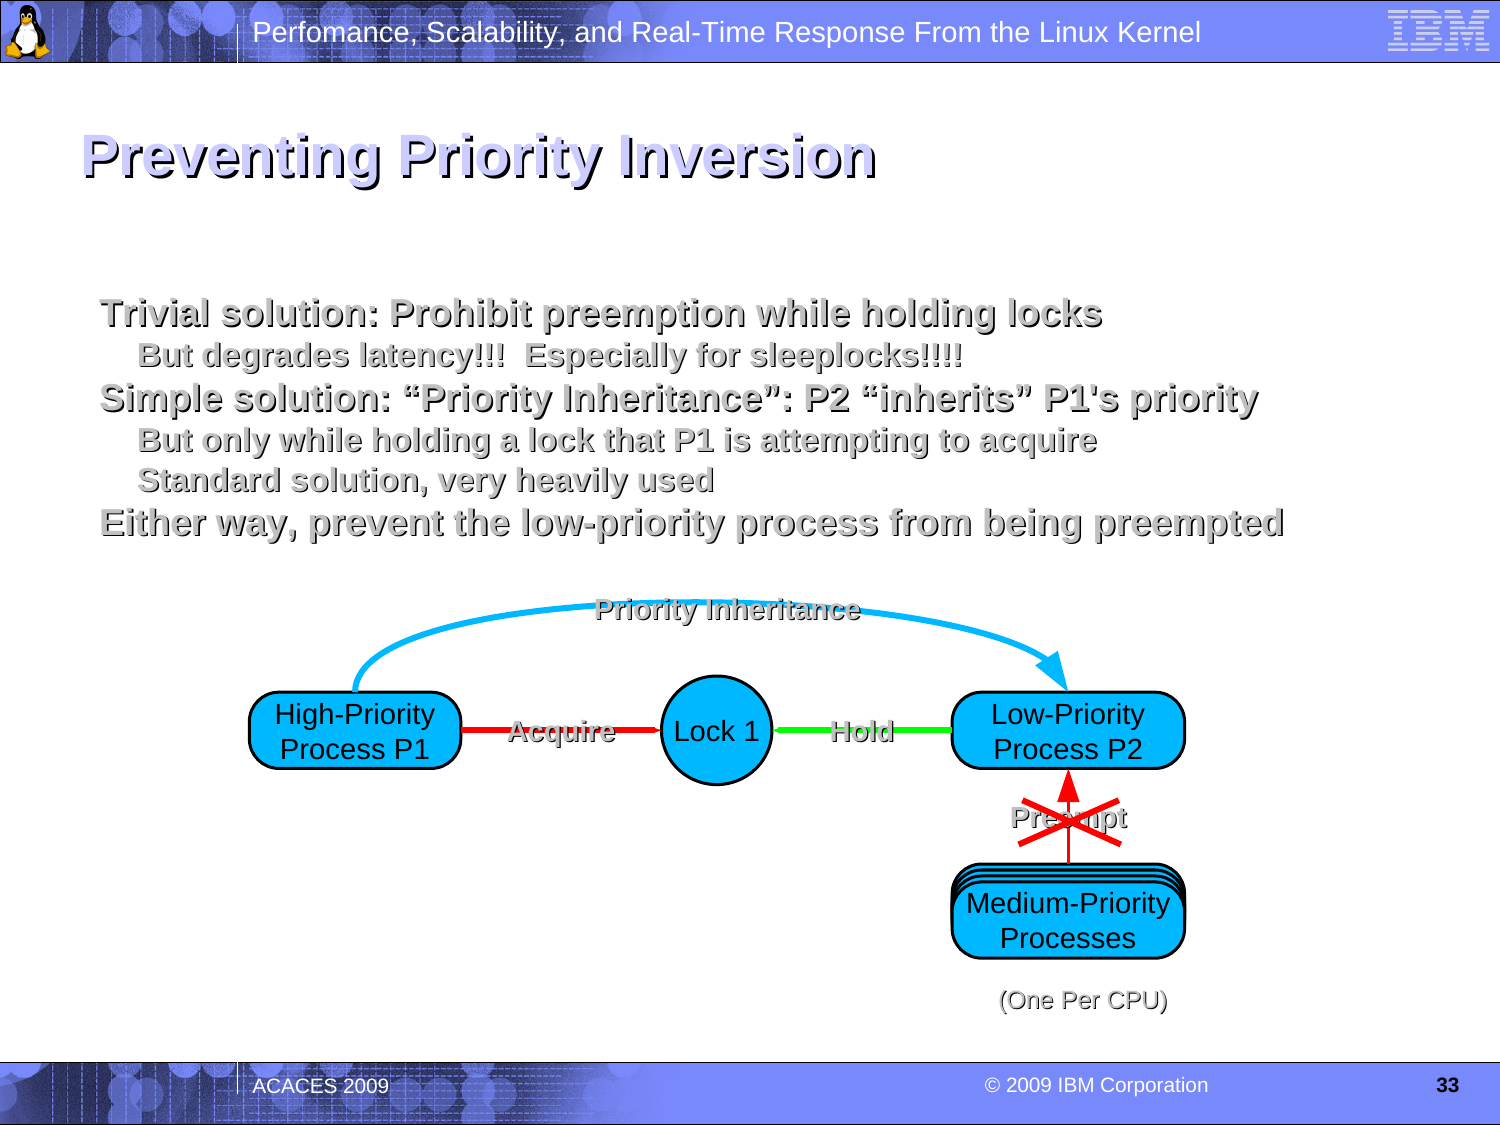

# Preventing Priority Inversion
Trivial solution: Prohibit preemption while holding locks
But degrades latency!!! Especially for sleeplocks!!!!
Simple solution: “Priority Inheritance”: P2 “inherits” P1's priority
But only while holding a lock that P1 is attempting to acquire
Standard solution, very heavily used
Either way, prevent the low-priority process from being preempted
Priority Inheritance
Lock 1
High-Priority
Process P1
Low-Priority
Process P2
Medium-Priority
Processes
Medium-Priority
Processes
Medium-Priority
Processes
Medium-Priority
Processes
(One Per CPU)
33